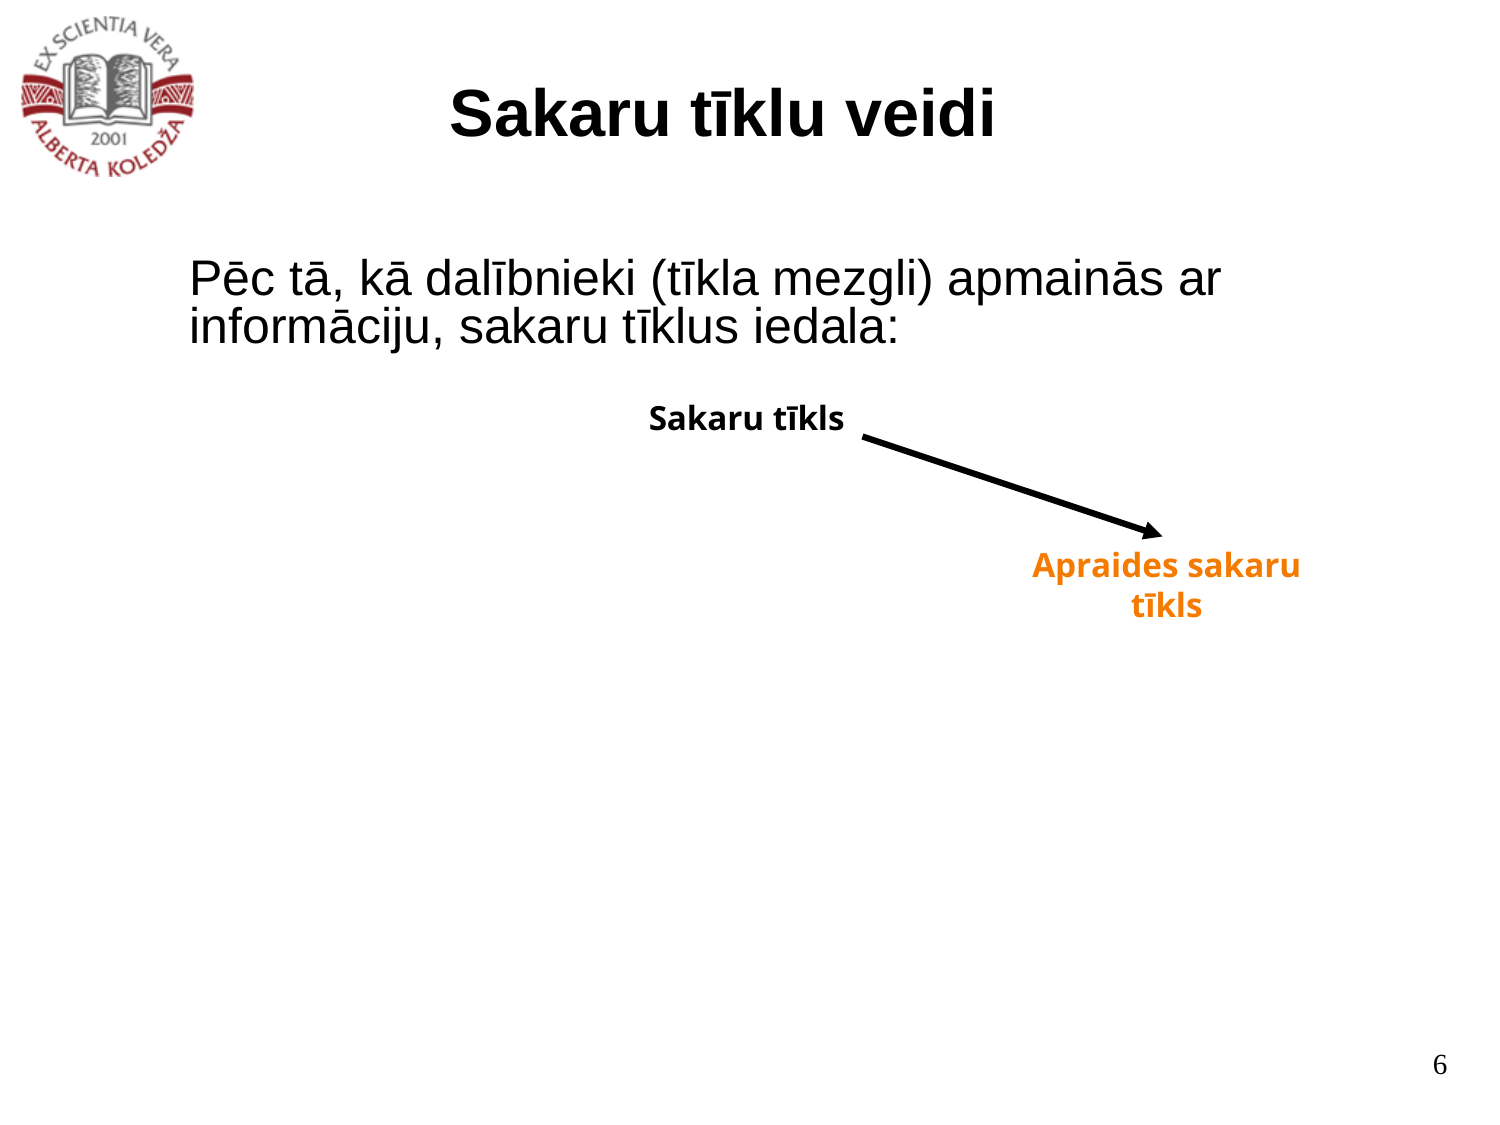

Sakaru tīklu veidi
# Pēc tā, kā dalībnieki (tīkla mezgli) apmainās ar informāciju, sakaru tīklus iedala:
Sakaru tīkls
Apraides sakaru tīkls
2